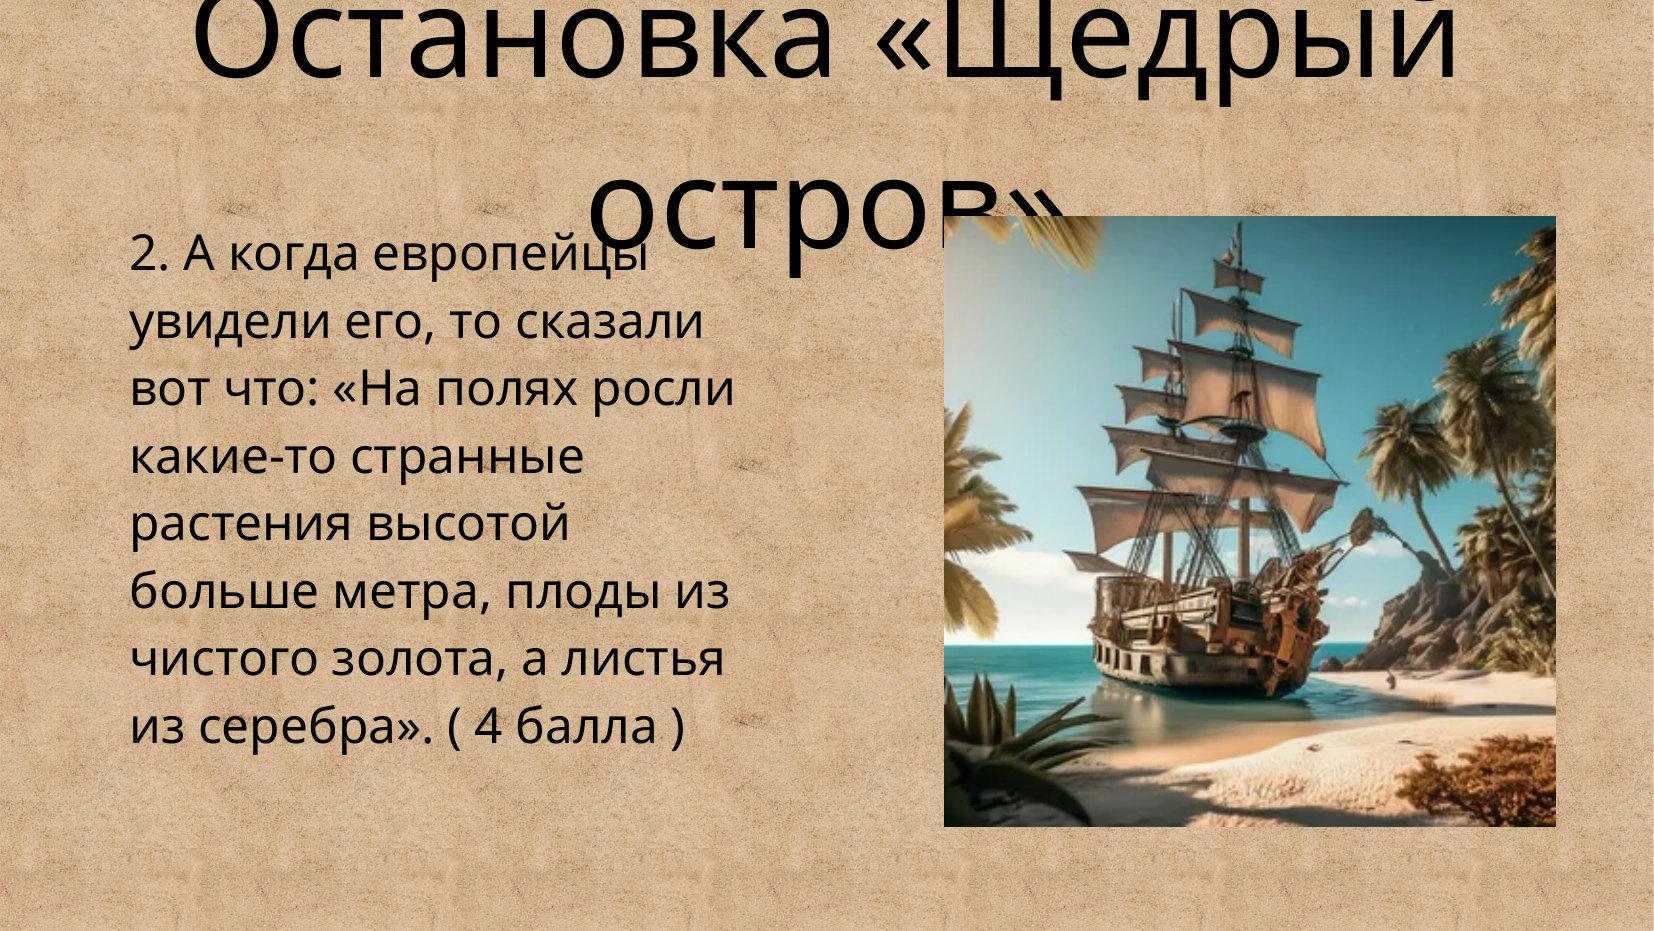

# Остановка «Щедрый остров»
2. А когда европейцы увидели его, то сказали вот что: «На полях росли какие-то странные растения высотой больше метра, плоды из чистого золота, а листья из серебра». ( 4 балла )